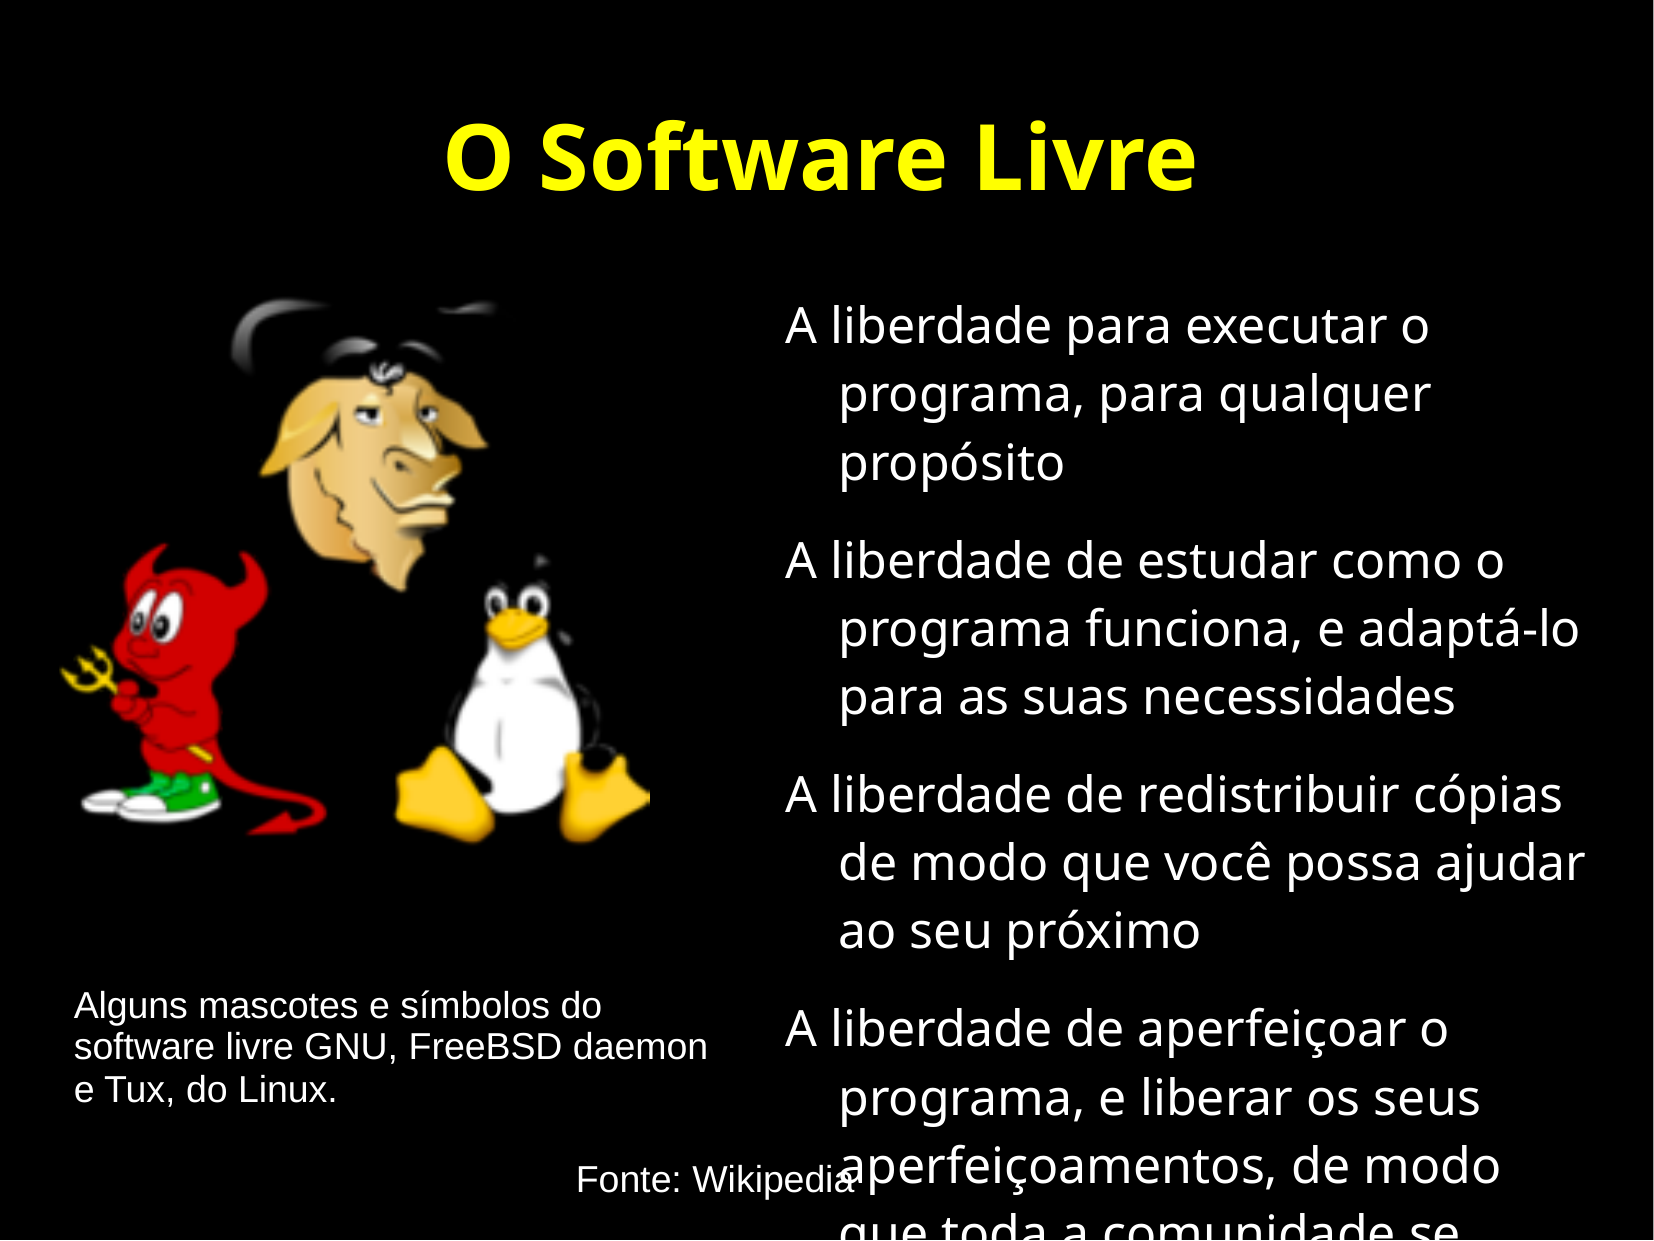

# O Software Livre
A liberdade para executar o programa, para qualquer propósito
A liberdade de estudar como o programa funciona, e adaptá-lo para as suas necessidades
A liberdade de redistribuir cópias de modo que você possa ajudar ao seu próximo
A liberdade de aperfeiçoar o programa, e liberar os seus aperfeiçoamentos, de modo que toda a comunidade se beneficie
Alguns mascotes e símbolos do
software livre GNU, FreeBSD daemon
e Tux, do Linux.
Fonte: Wikipedia